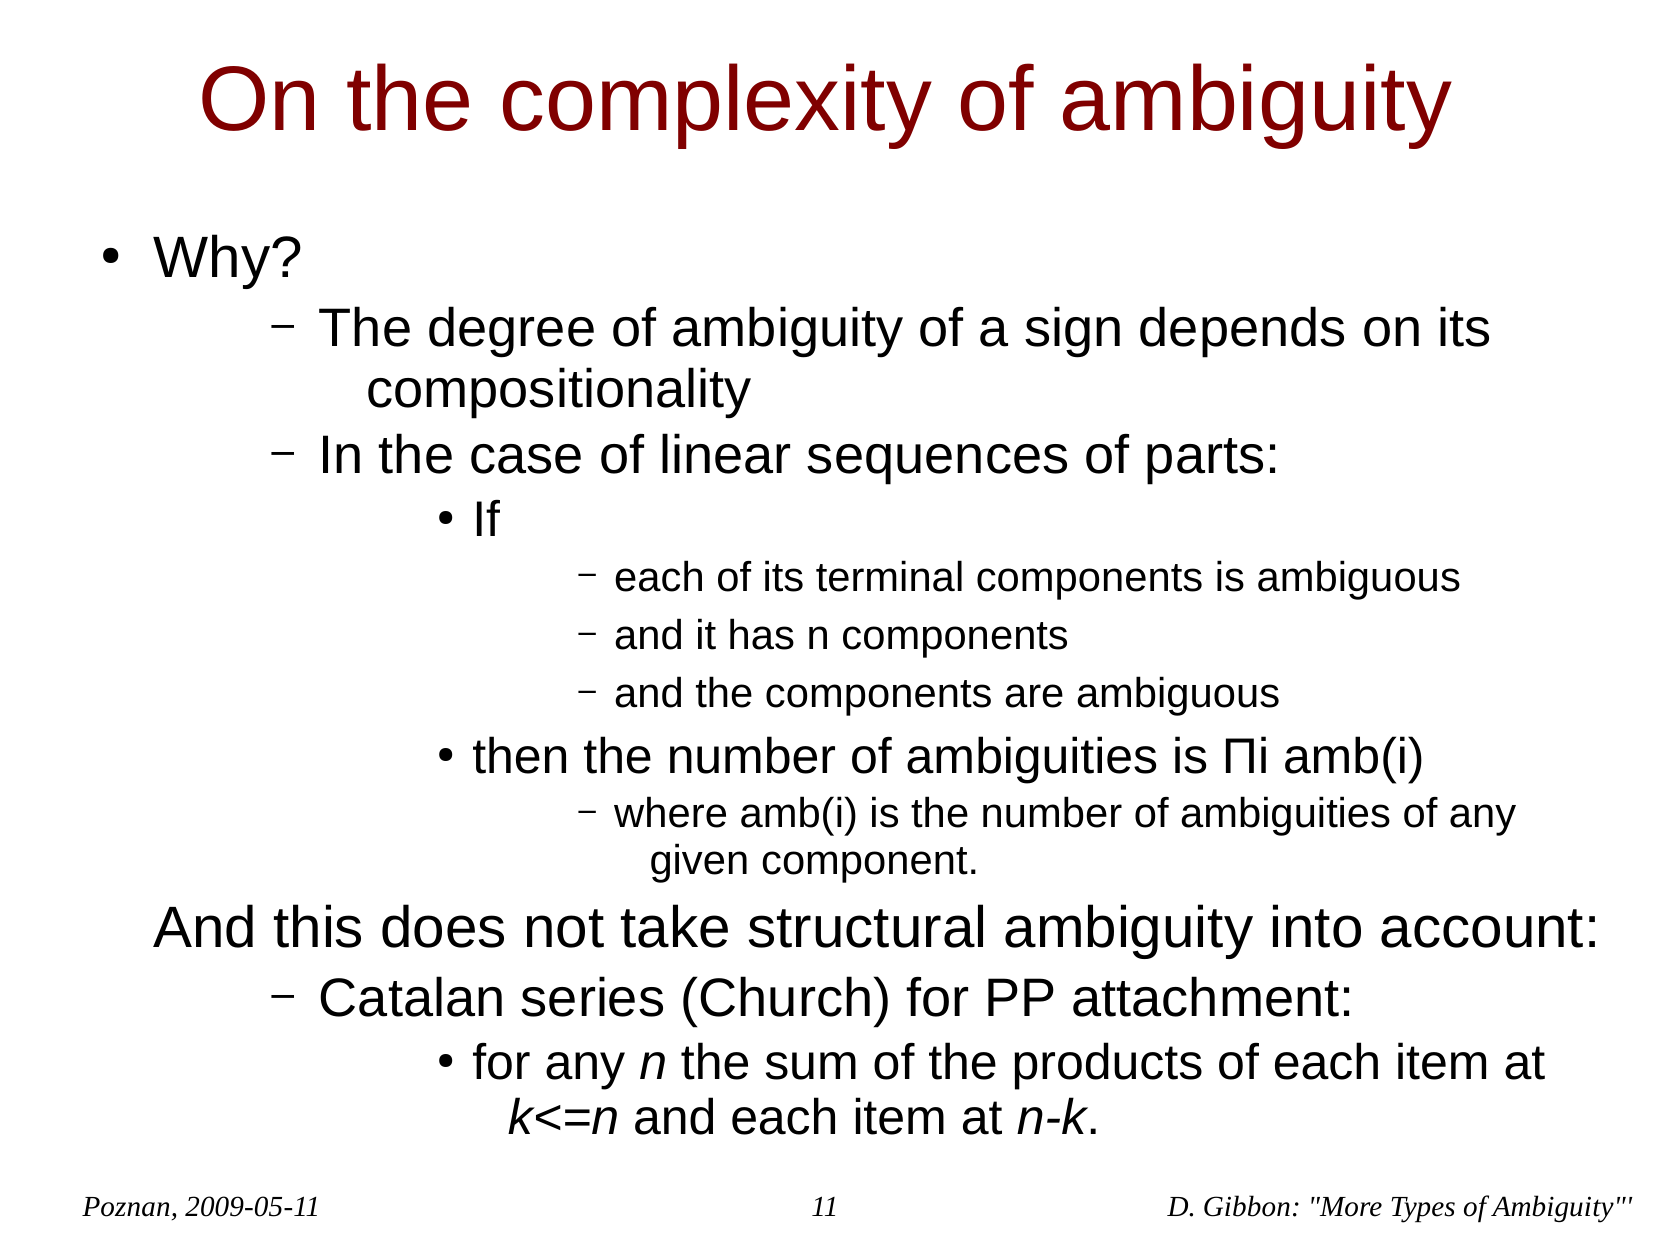

# On the complexity of ambiguity
Why?
The degree of ambiguity of a sign depends on its compositionality
In the case of linear sequences of parts:
If
each of its terminal components is ambiguous
and it has n components
and the components are ambiguous
then the number of ambiguities is Πi amb(i)
where amb(i) is the number of ambiguities of any given component.
And this does not take structural ambiguity into account:
Catalan series (Church) for PP attachment:
for any n the sum of the products of each item at k<=n and each item at n-k.
Poznan, 2009-05-11
11
D. Gibbon: "More Types of Ambiguity"'